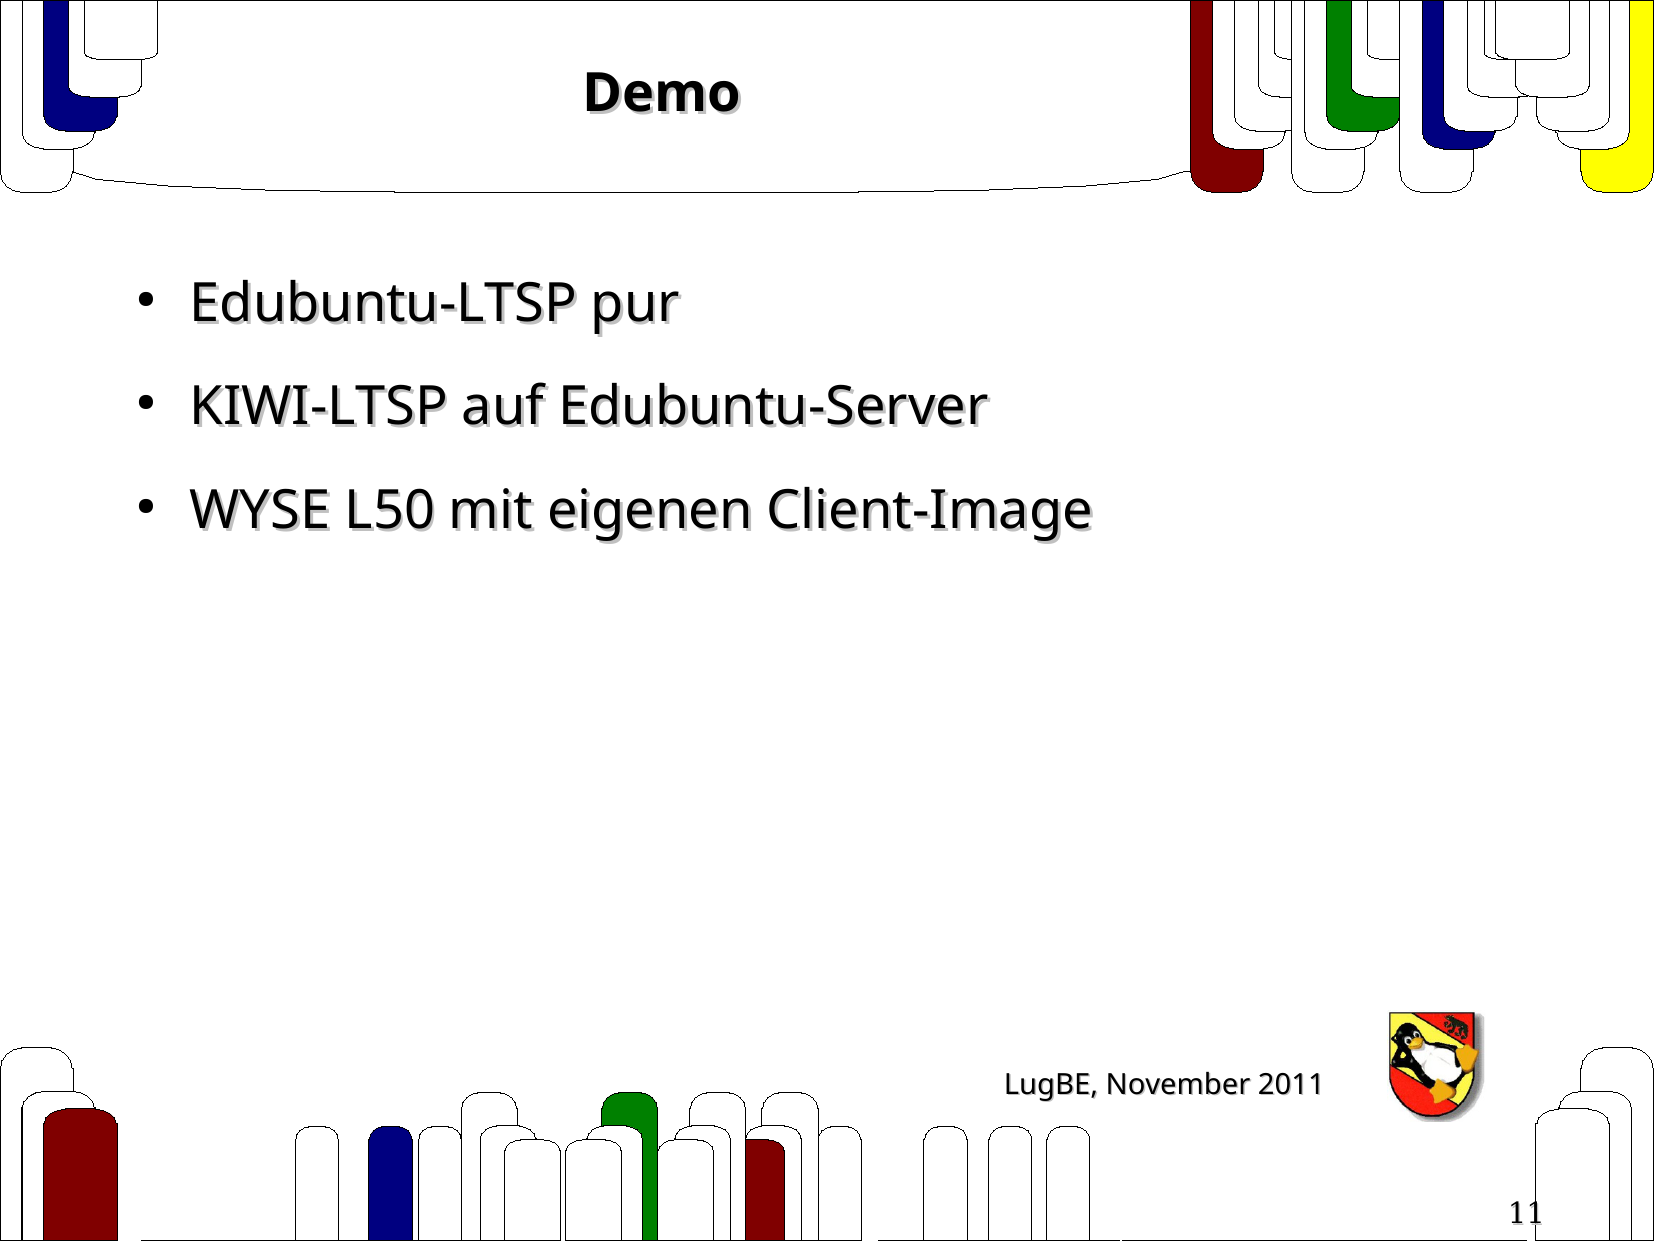

# Demo
Edubuntu-LTSP pur
KIWI-LTSP auf Edubuntu-Server
WYSE L50 mit eigenen Client-Image